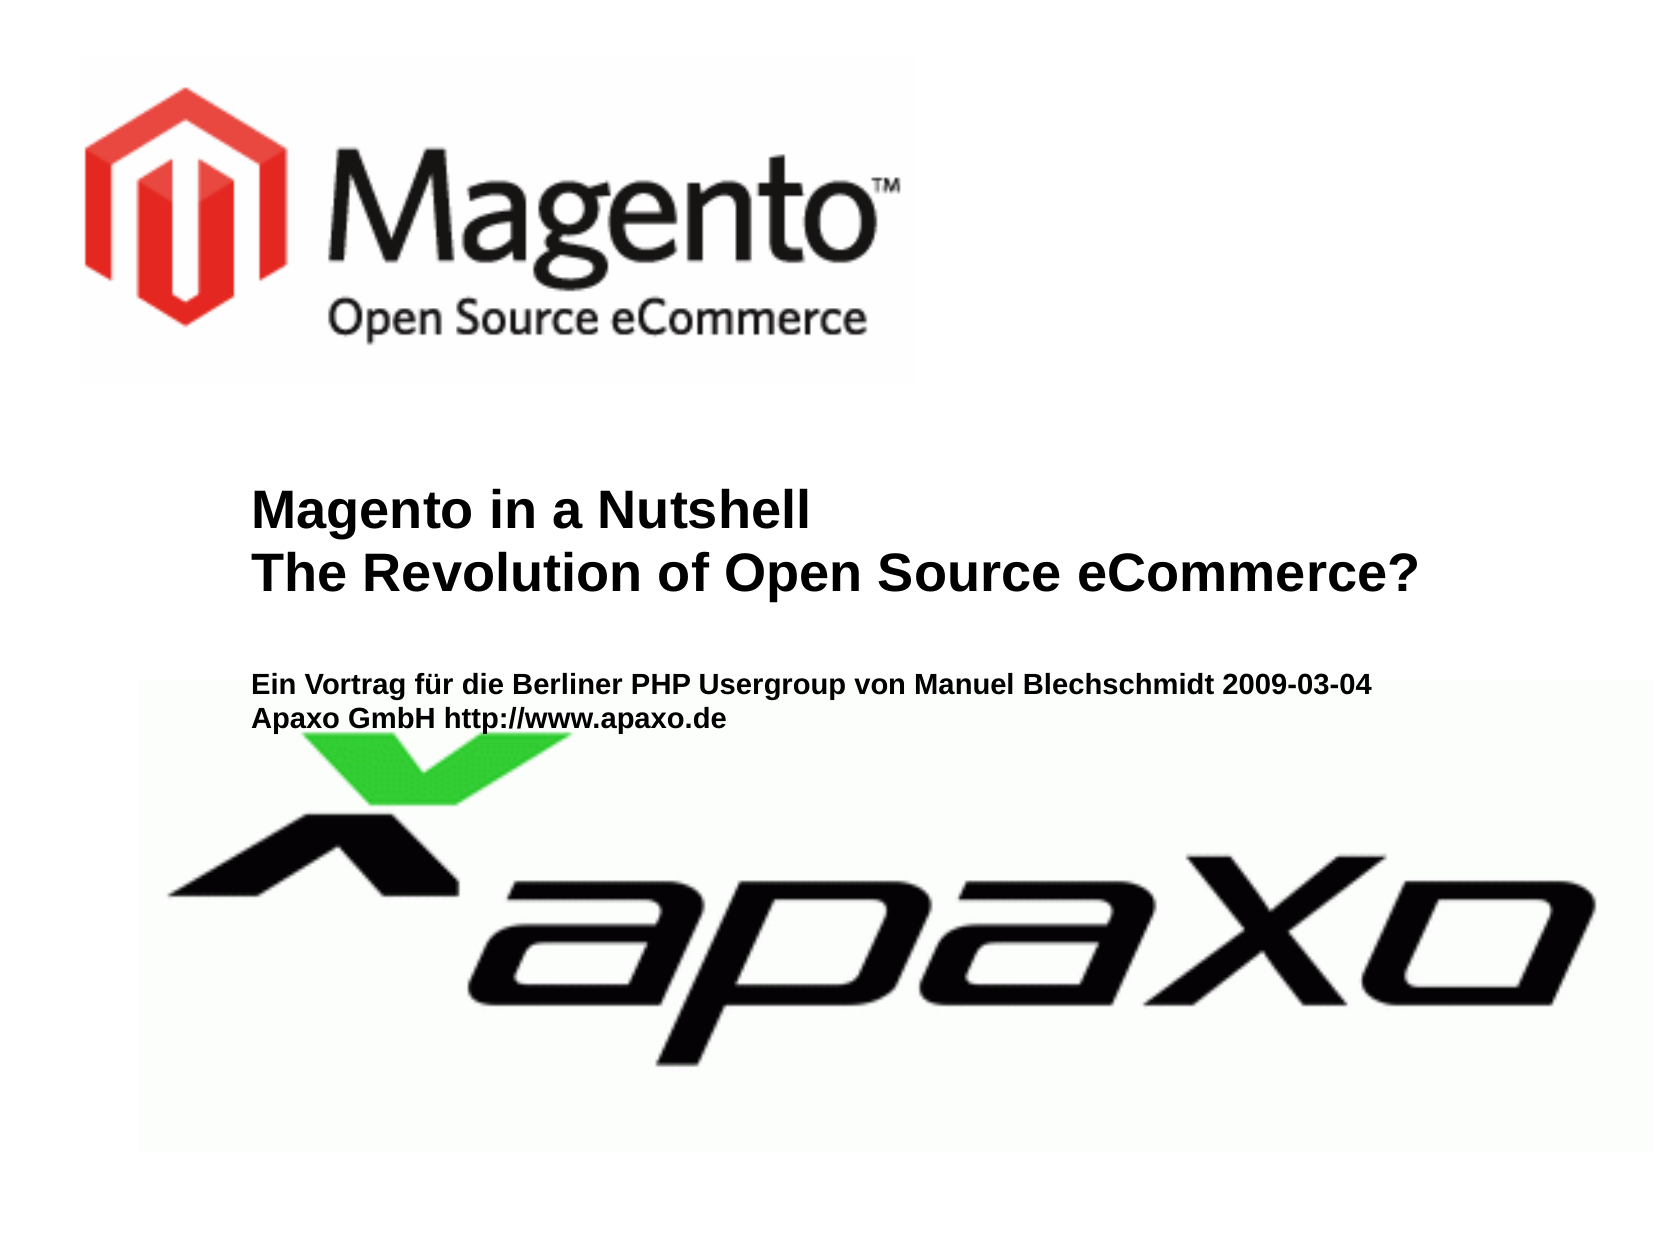

Magento in a Nutshell
The Revolution of Open Source eCommerce?
Ein Vortrag für die Berliner PHP Usergroup von Manuel Blechschmidt 2009-03-04
Apaxo GmbH http://www.apaxo.de